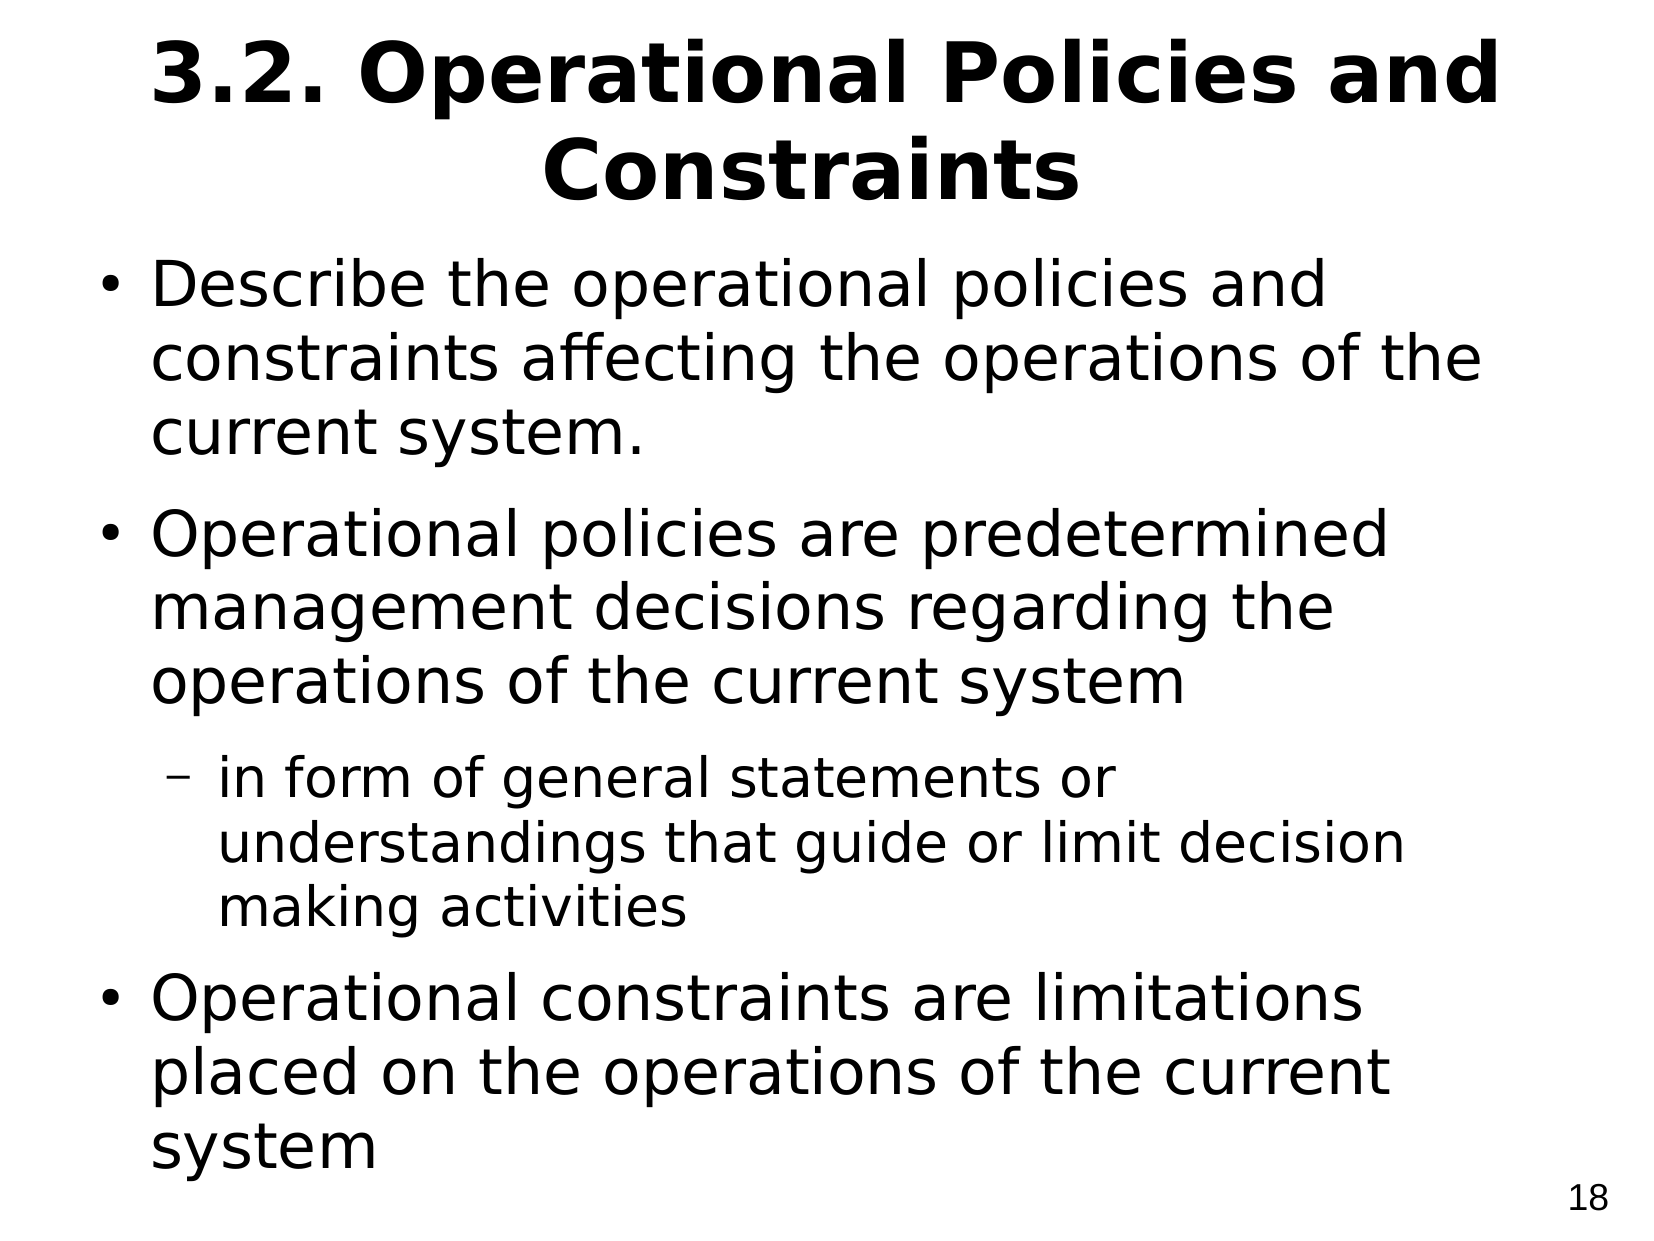

# 3.2. Operational Policies and Constraints
Describe the operational policies and constraints affecting the operations of the current system.
Operational policies are predetermined management decisions regarding the operations of the current system
in form of general statements or understandings that guide or limit decision making activities
Operational constraints are limitations placed on the operations of the current system